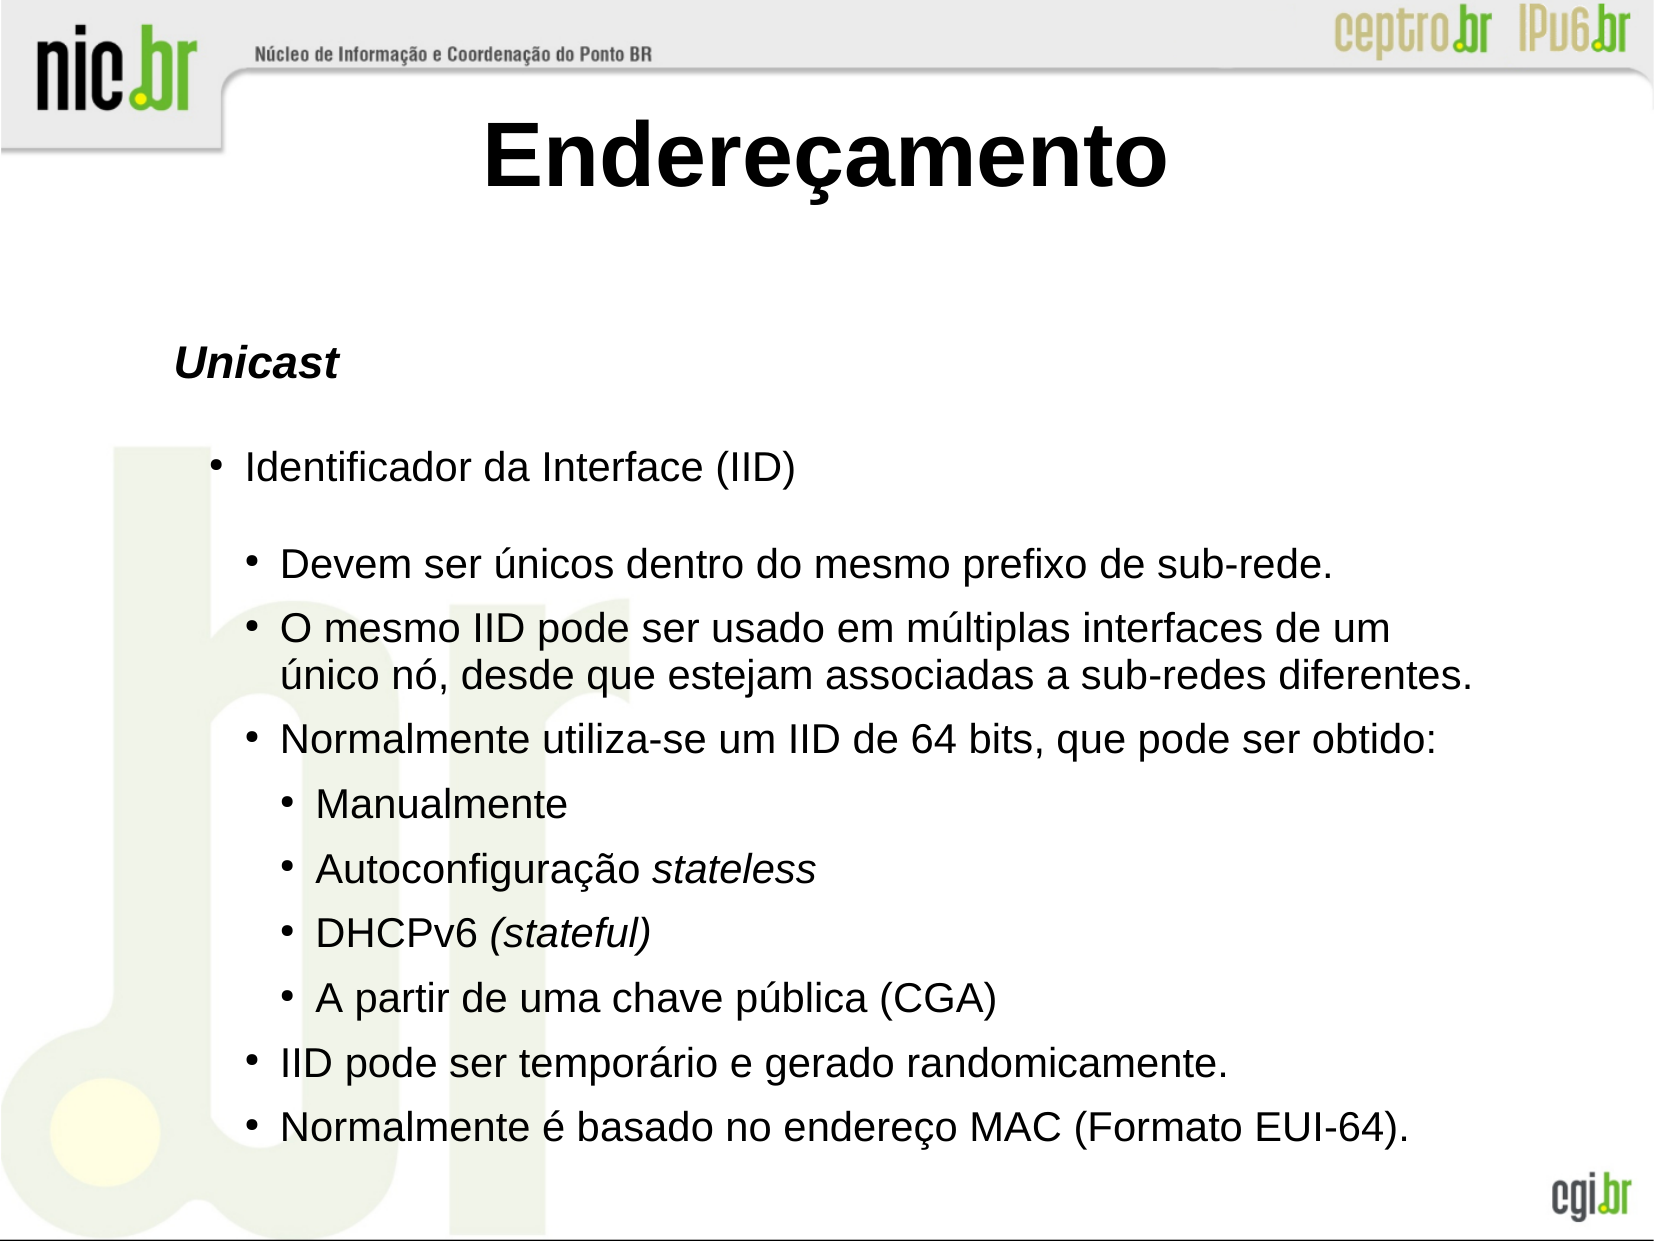

Endereçamento
Unicast
Identificador da Interface (IID)‏
Devem ser únicos dentro do mesmo prefixo de sub-rede.
O mesmo IID pode ser usado em múltiplas interfaces de um único nó, desde que estejam associadas a sub-redes diferentes.
Normalmente utiliza-se um IID de 64 bits, que pode ser obtido:
Manualmente
Autoconfiguração stateless
DHCPv6 (stateful)‏
A partir de uma chave pública (CGA)‏
IID pode ser temporário e gerado randomicamente.
Normalmente é basado no endereço MAC (Formato EUI-64).